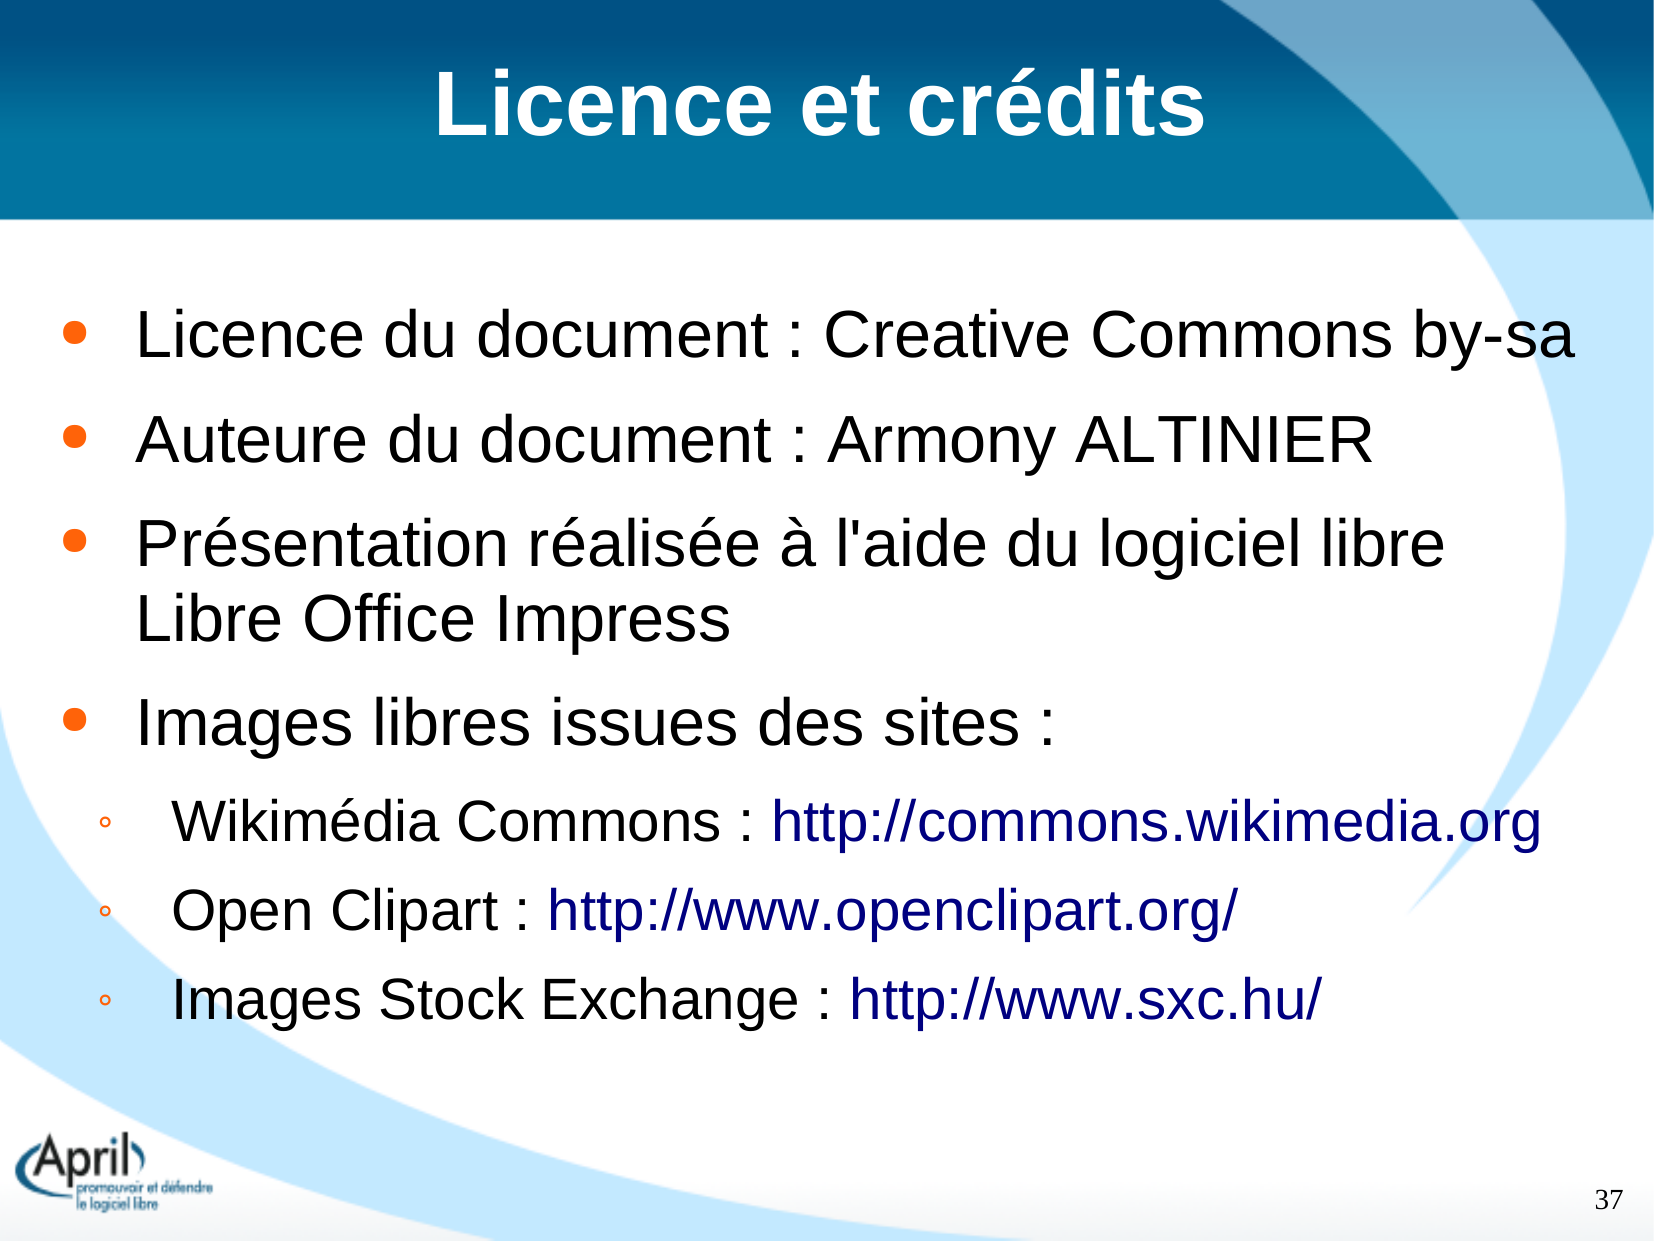

# Licence et crédits
Licence du document : Creative Commons by-sa
Auteure du document : Armony ALTINIER
Présentation réalisée à l'aide du logiciel libre Libre Office Impress
Images libres issues des sites :
Wikimédia Commons : http://commons.wikimedia.org
Open Clipart : http://www.openclipart.org/
Images Stock Exchange : http://www.sxc.hu/
37